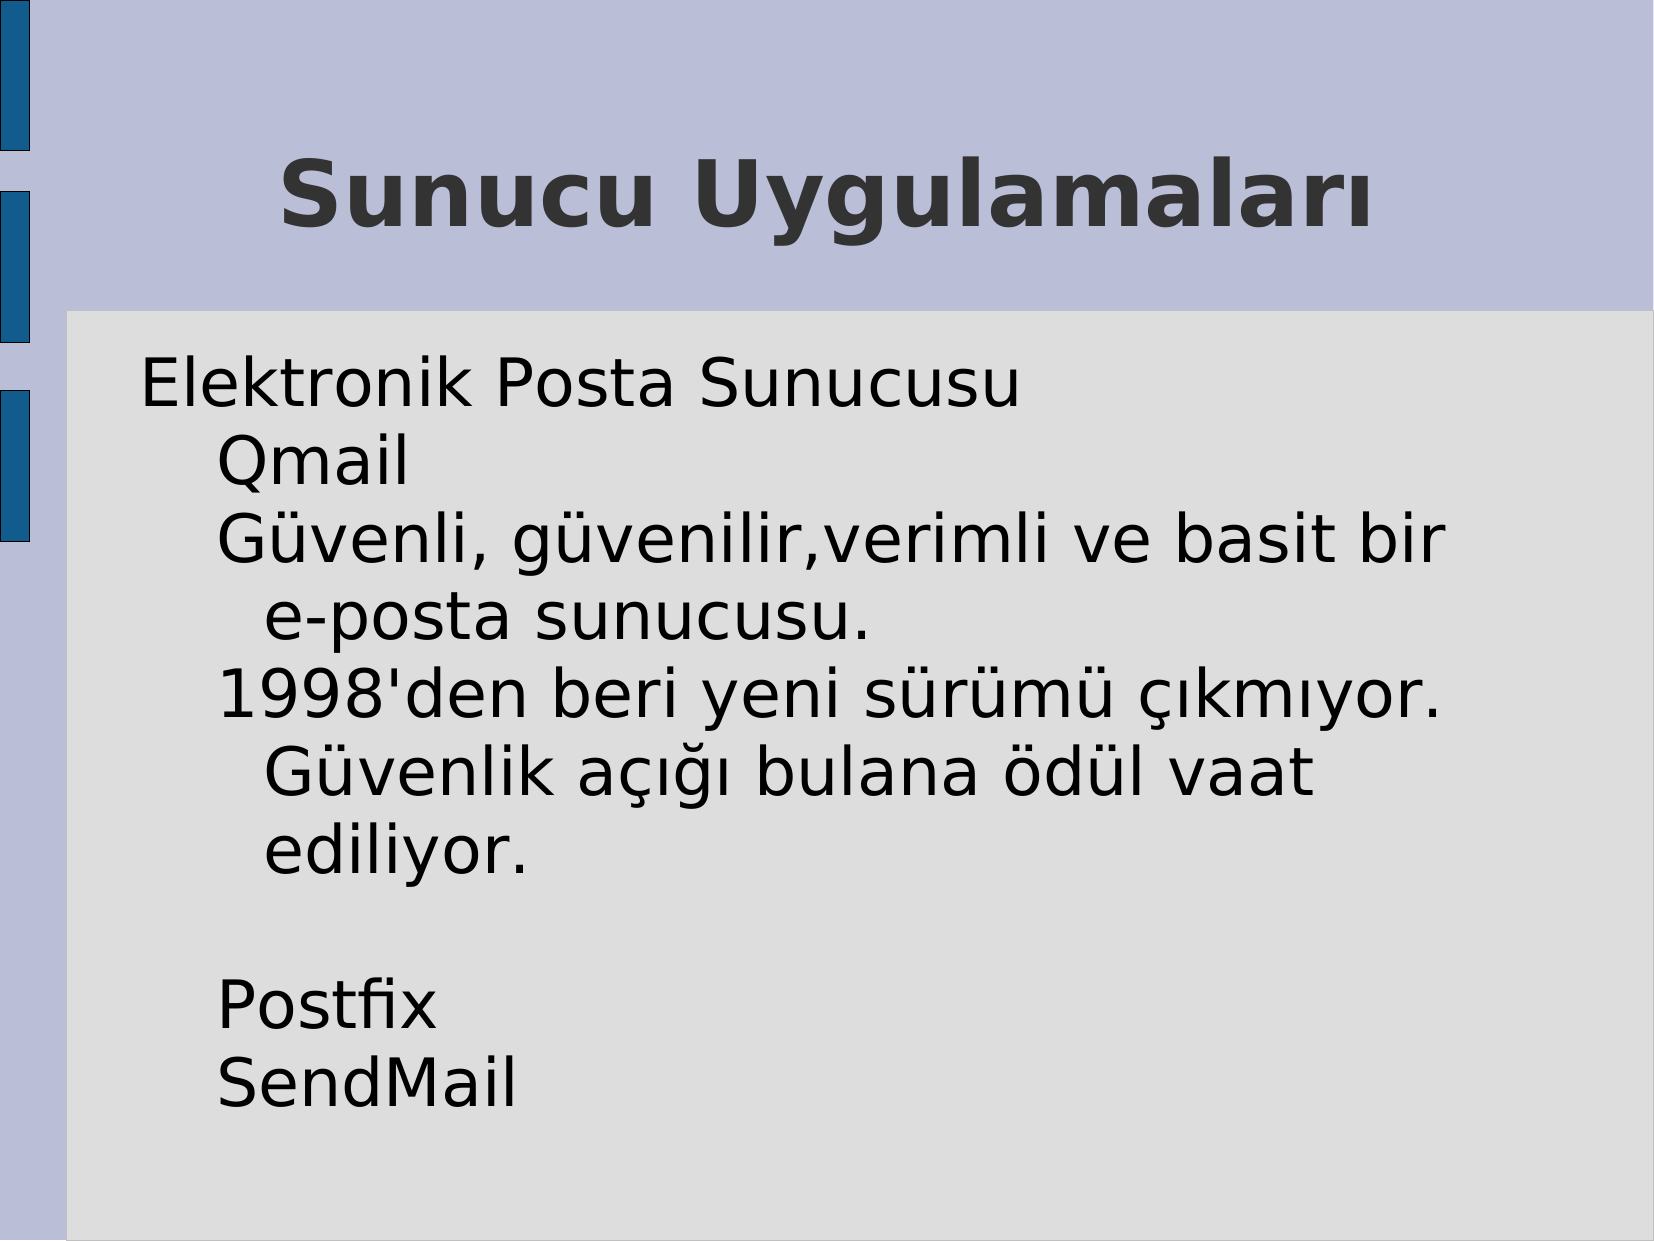

# Sunucu Uygulamaları
Elektronik Posta Sunucusu
Qmail
Güvenli, güvenilir,verimli ve basit bir e-posta sunucusu.
1998'den beri yeni sürümü çıkmıyor. Güvenlik açığı bulana ödül vaat ediliyor.
Postfix
SendMail